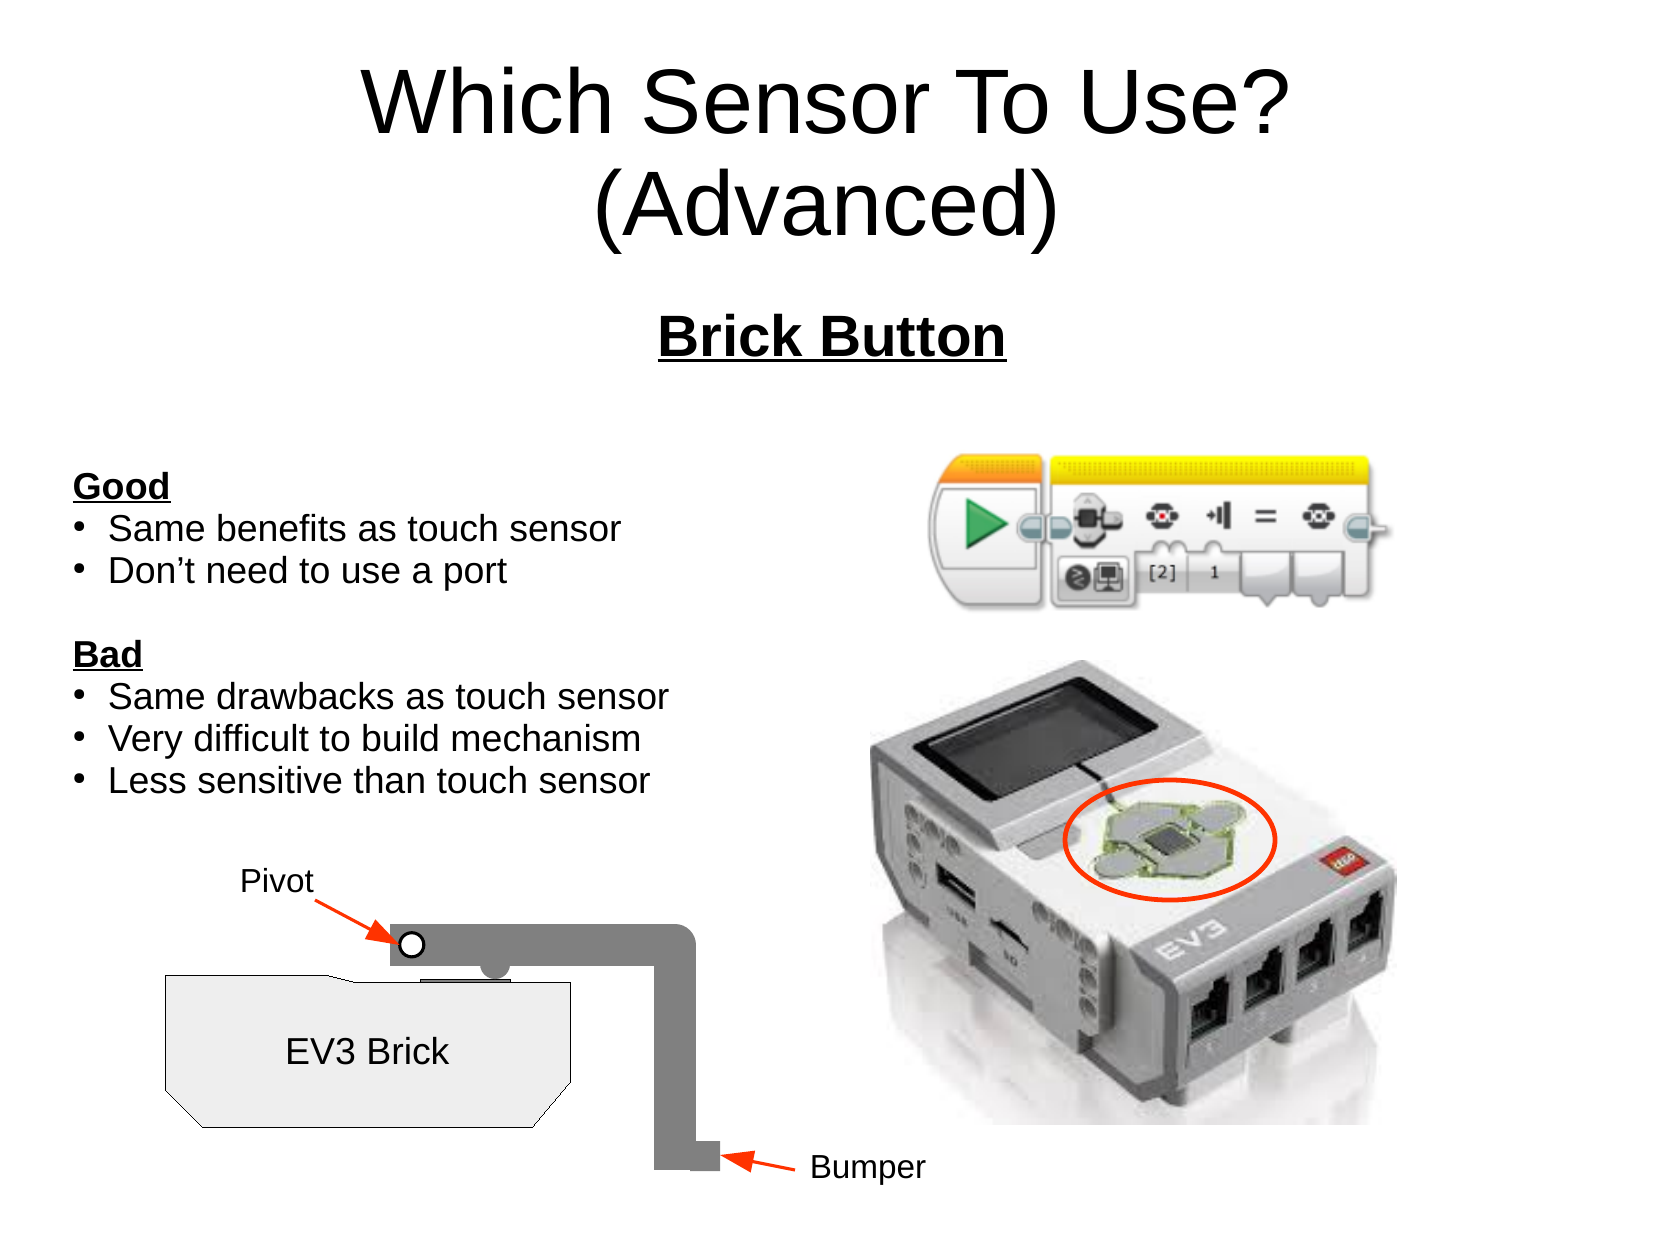

# Which Sensor To Use? (Advanced)
Brick Button
Good
Same benefits as touch sensor
Don’t need to use a port
Bad
Same drawbacks as touch sensor
Very difficult to build mechanism
Less sensitive than touch sensor
Pivot
EV3 Brick
Bumper